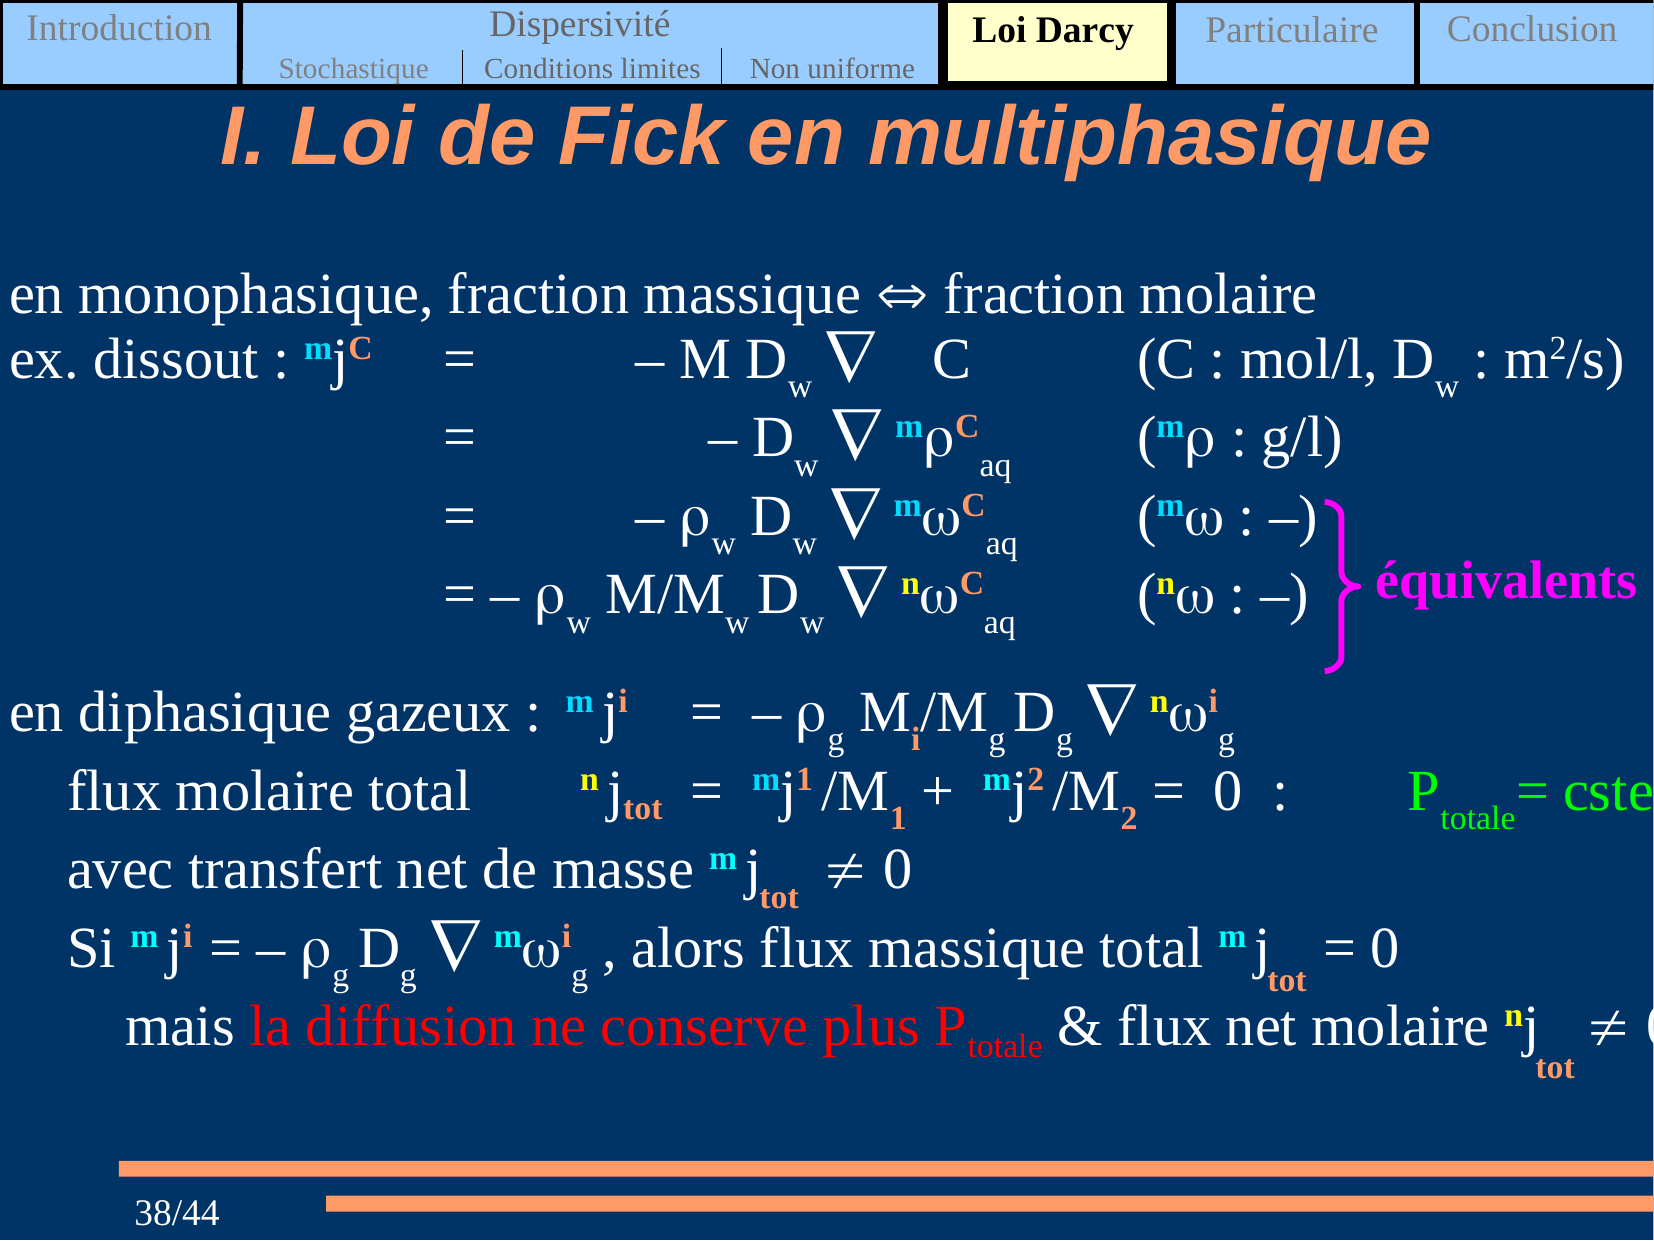

Dispersivité
Introduction
Conclusion
Loi Darcy
Particulaire
Stochastique
Conditions limites
Non uniforme
# I. Loi de Fick en multiphasique
en monophasique, fraction massique  fraction molaire
ex. dissout : mjC	= – M Dw  C	(C : mol/l, Dw : m2/s)
	= – Dw  mrCaq	(mr : g/l)
	= – rw Dw  mwCaq	(mw : –)
	= – rw M/Mw Dw  nwCaq	(nw : –)
en diphasique gazeux :	m ji	= – rg Mi/Mg Dg  nwig
 flux molaire total 	 n j 	= mj1 /M1 + mj2 /M2 = 0 :	Ptotale= cste
 avec transfert net de masse m j  0
 Si m ji = – rg Dg  mwig , alors flux massique total m j = 0
 mais la diffusion ne conserve plus Ptotale & flux net molaire nj  0
équivalents
tot
tot
tot
tot